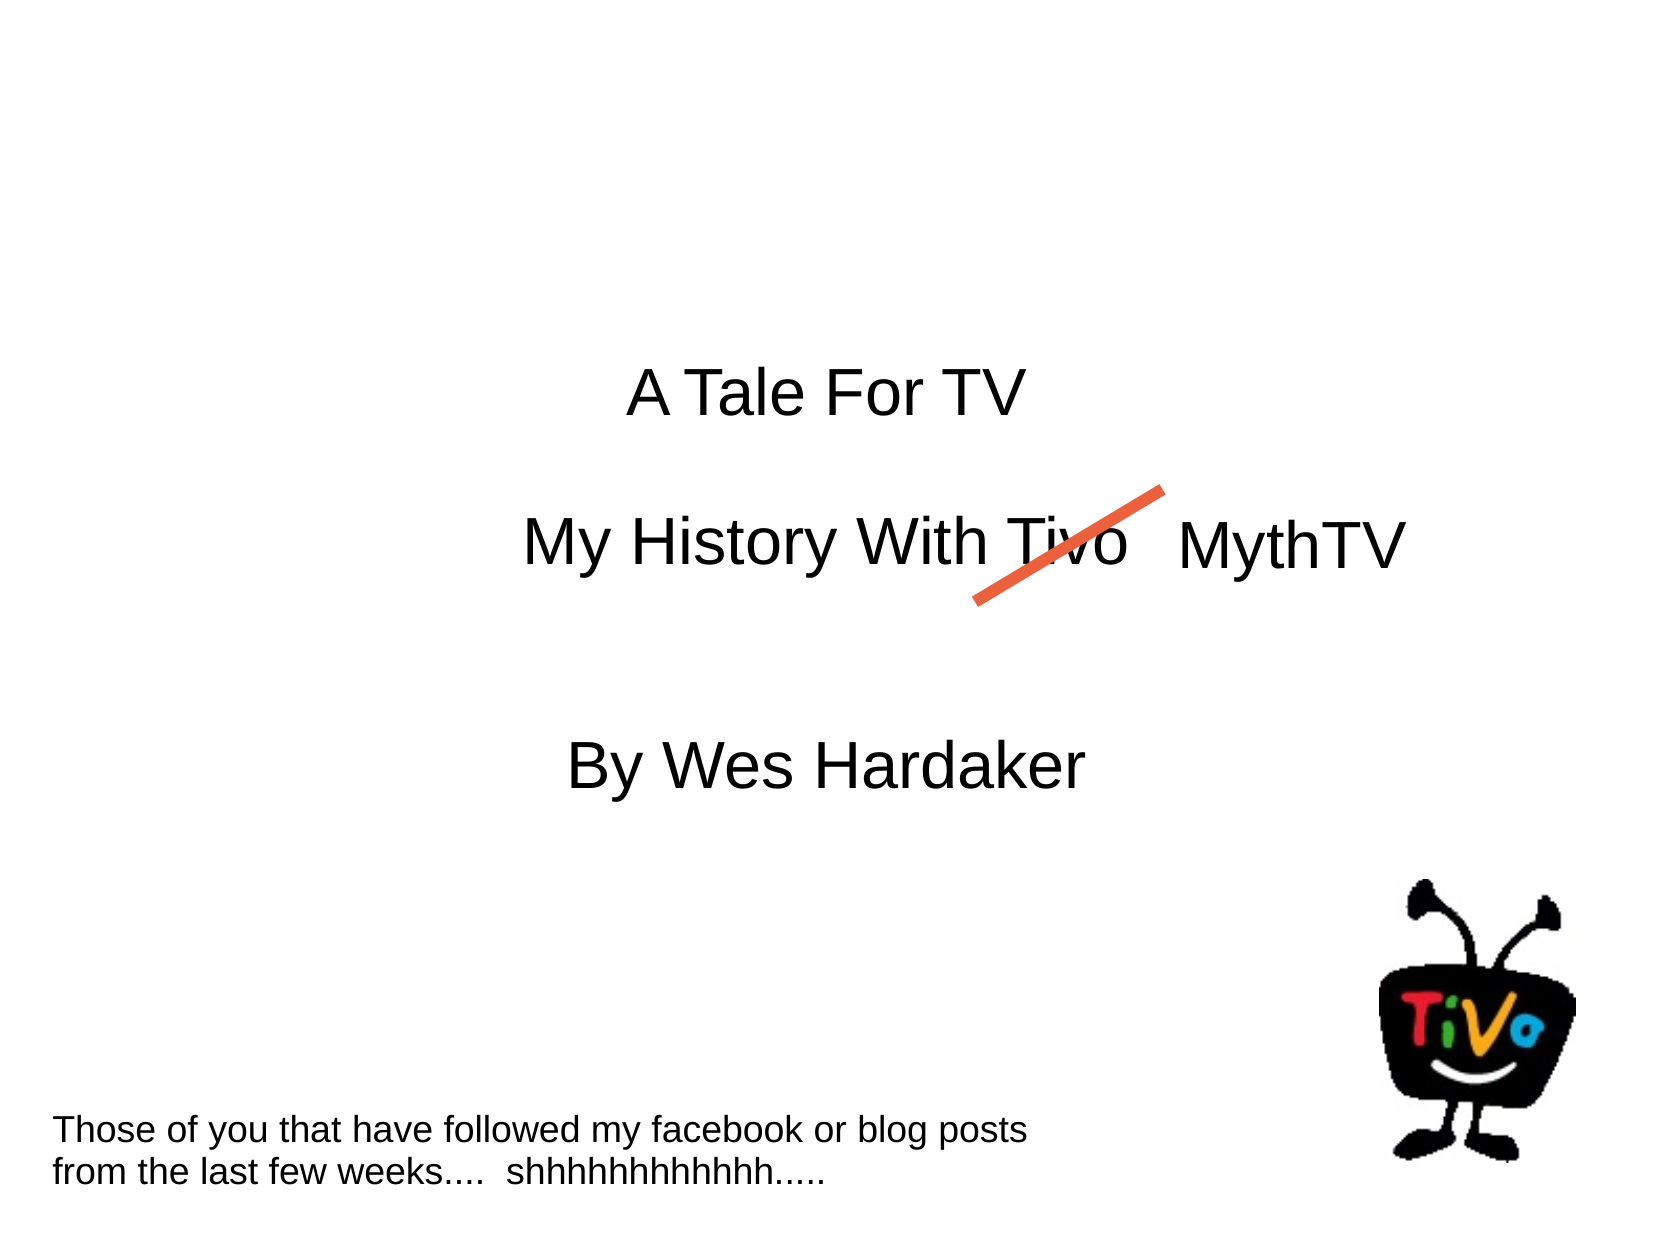

# A Tale For TV
My History With Tivo
By Wes Hardaker
MythTV
Those of you that have followed my facebook or blog posts from the last few weeks.... shhhhhhhhhhhh.....